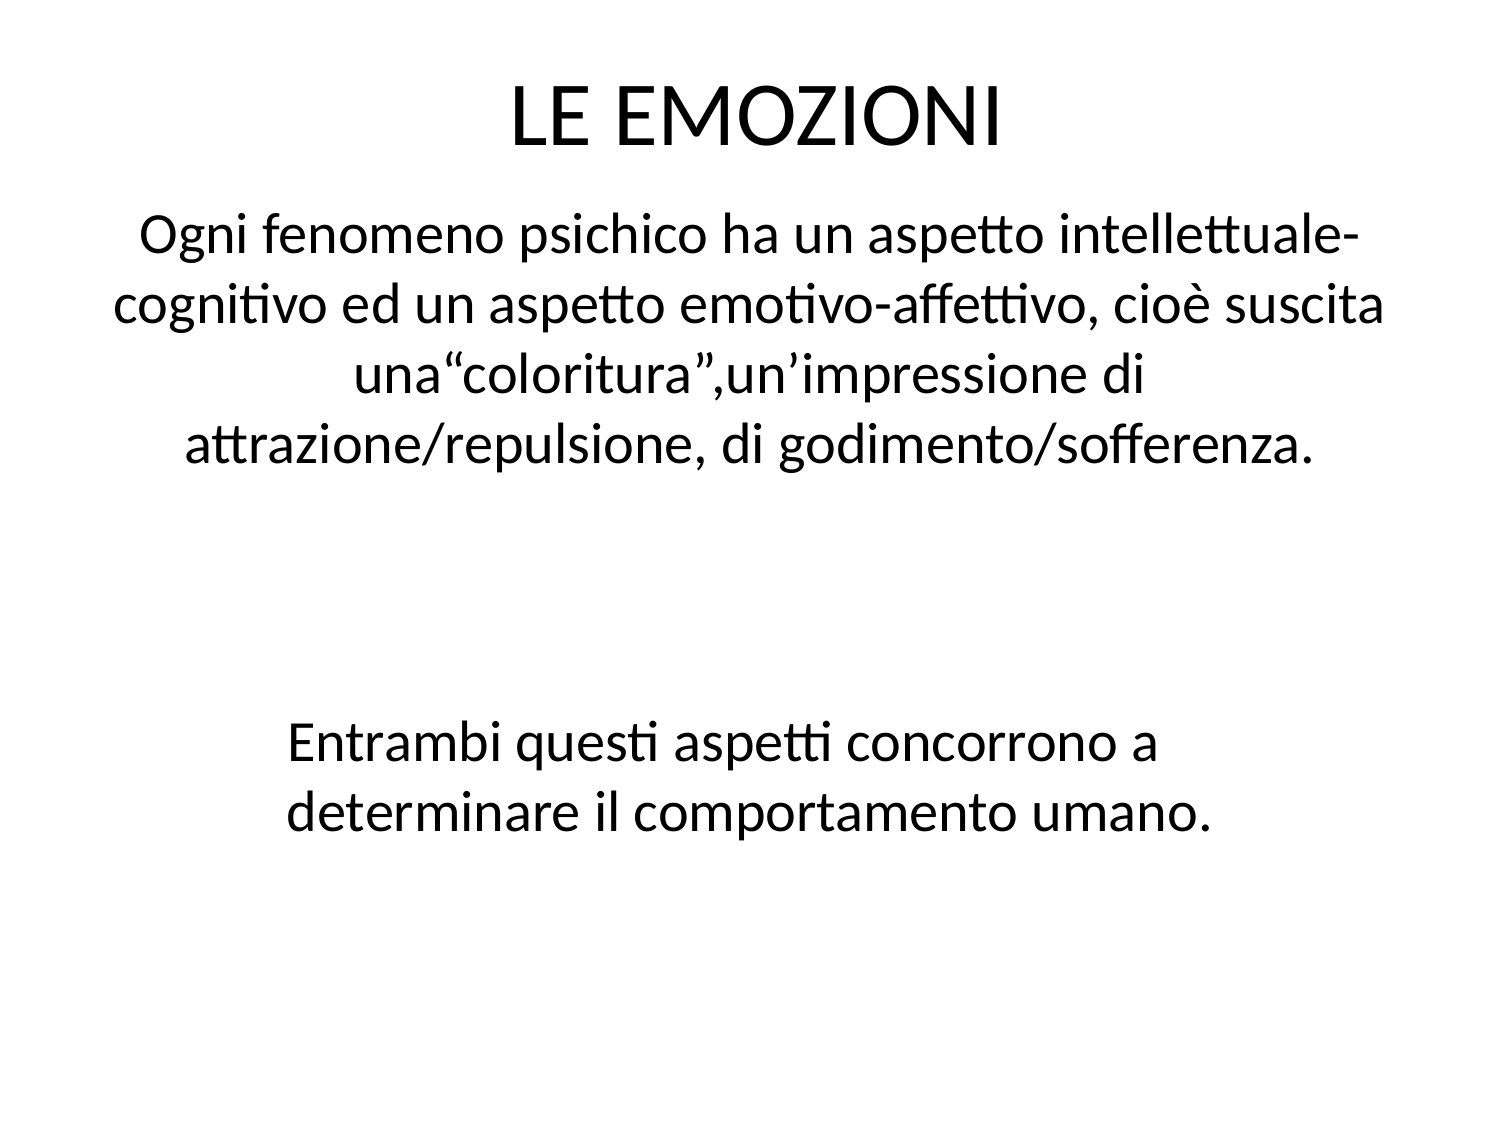

# LE EMOZIONI
Ogni fenomeno psichico ha un aspetto intellettuale-cognitivo ed un aspetto emotivo-affettivo, cioè suscita una“coloritura”,un’impressione di attrazione/repulsione, di godimento/sofferenza.
 Entrambi questi aspetti concorrono a determinare il comportamento umano.